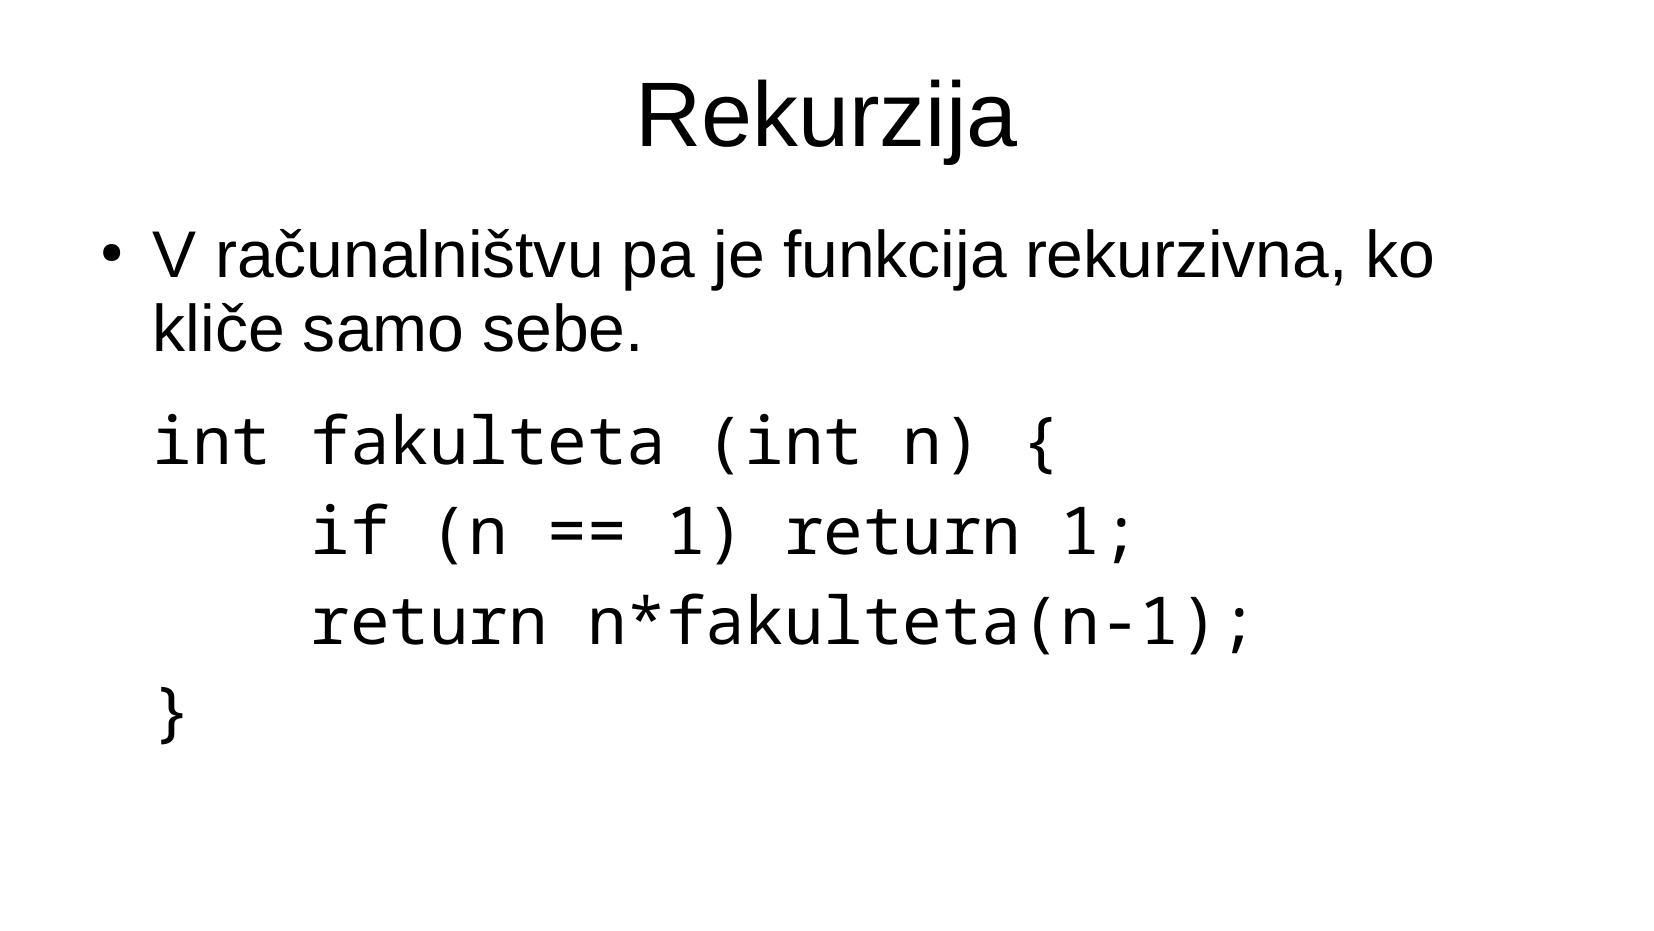

# Rekurzija
V računalništvu pa je funkcija rekurzivna, ko kliče samo sebe.
int fakulteta (int n) {
 if (n == 1) return 1;
 return n*fakulteta(n-1);
}